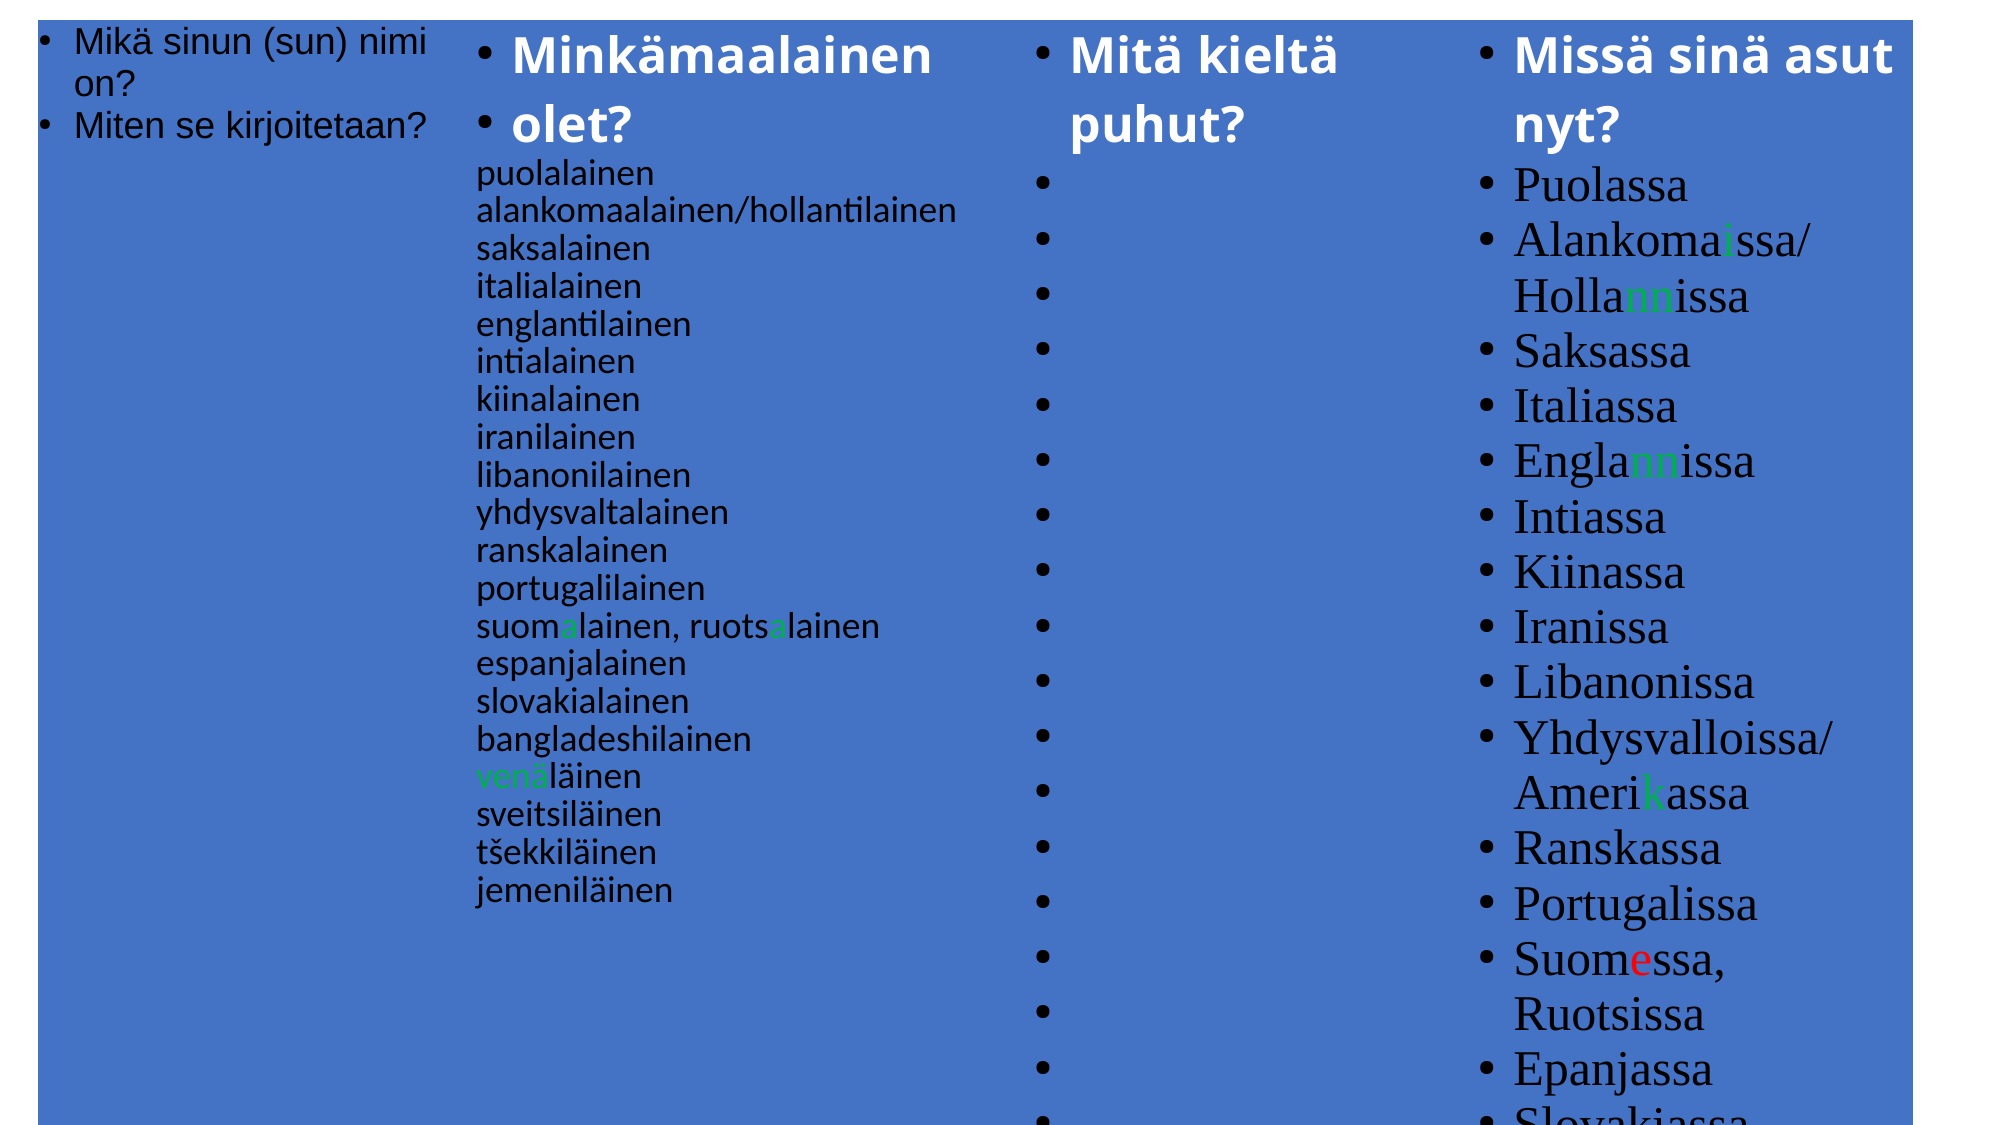

| Mikä sinun (sun) nimi on? Miten se kirjoitetaan? | Minkämaalainen olet? | Mitä kieltä puhut? | Missä sinä asut nyt? |
| --- | --- | --- | --- |
| | puolalainen alankomaalainen/hollantilainen saksalainen italialainen englantilainen intialainen kiinalainen iranilainen libanonilainen yhdysvaltalainen ranskalainen portugalilainen suomalainen, ruotsalainen espanjalainen slovakialainen bangladeshilainen venäläinen sveitsiläinen tšekkiläinen jemeniläinen | tšekkiä | Puolassa Alankomaissa/Hollannissa Saksassa Italiassa Englannissa Intiassa Kiinassa Iranissa Libanonissa Yhdysvalloissa/Amerikassa Ranskassa Portugalissa Suomessa, Ruotsissa Epanjassa Slovakiassa Bangladeshissa Venäjällä Sveitsissä Tšekissä Jemenissä |